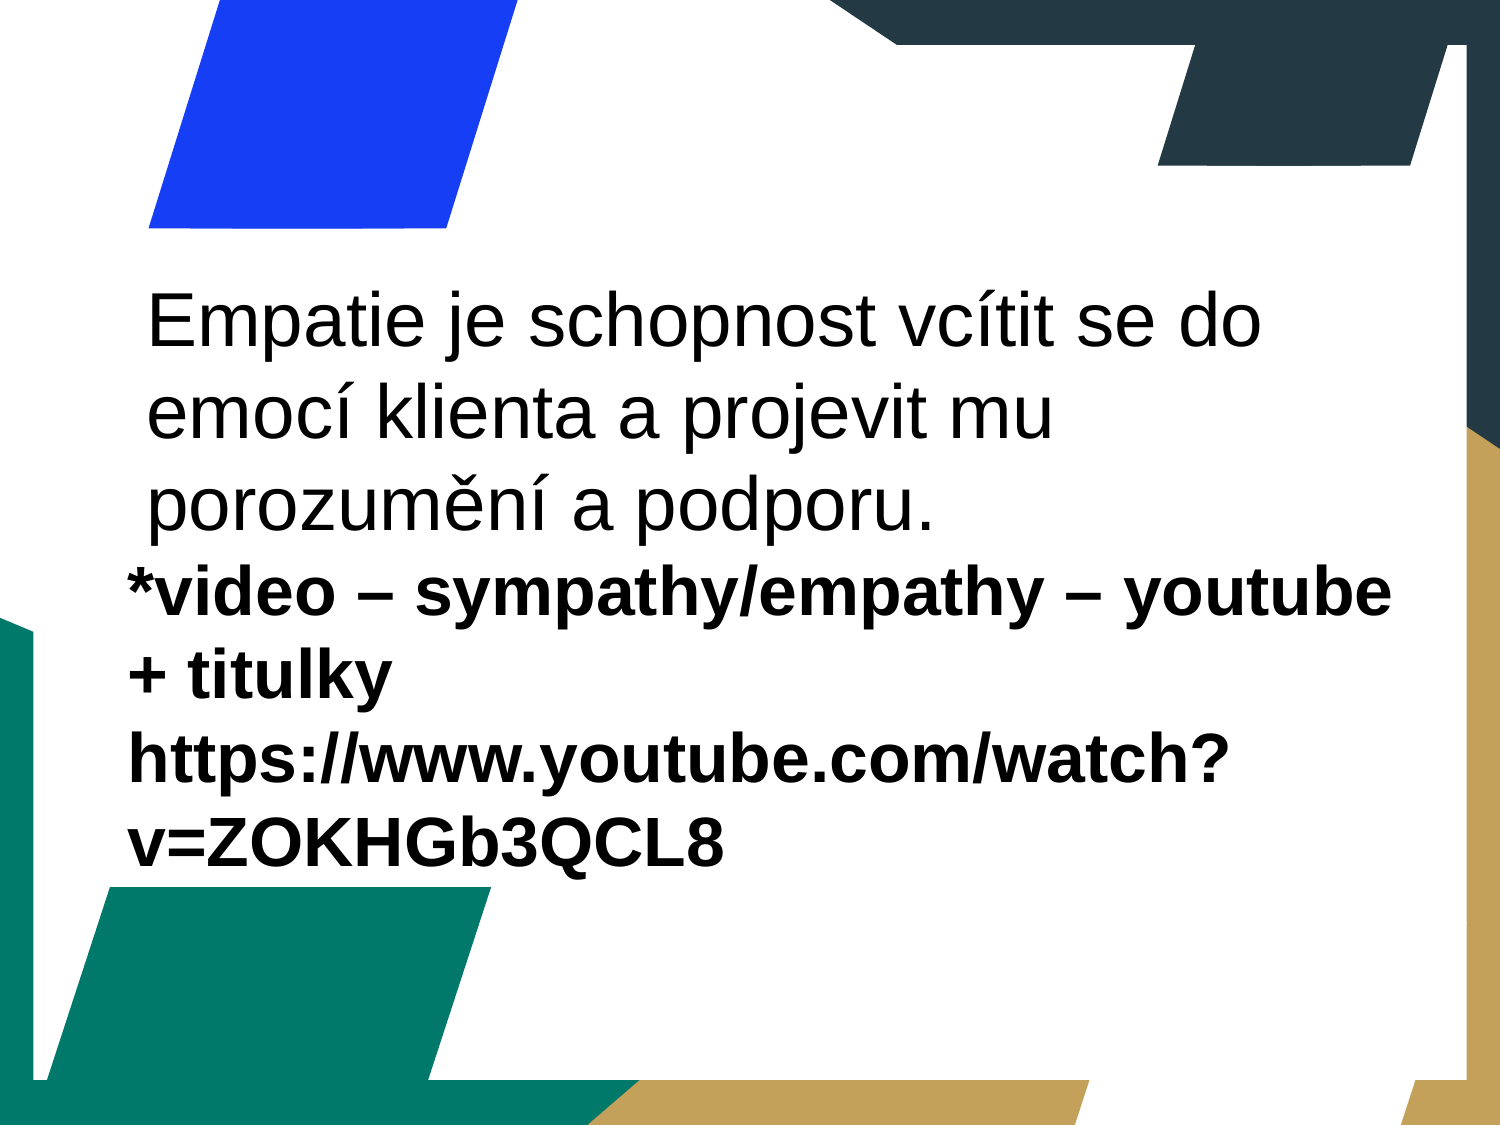

#
Empatie je schopnost vcítit se do emocí klienta a projevit mu porozumění a podporu.
*video – sympathy/empathy – youtube + titulky https://www.youtube.com/watch?v=ZOKHGb3QCL8